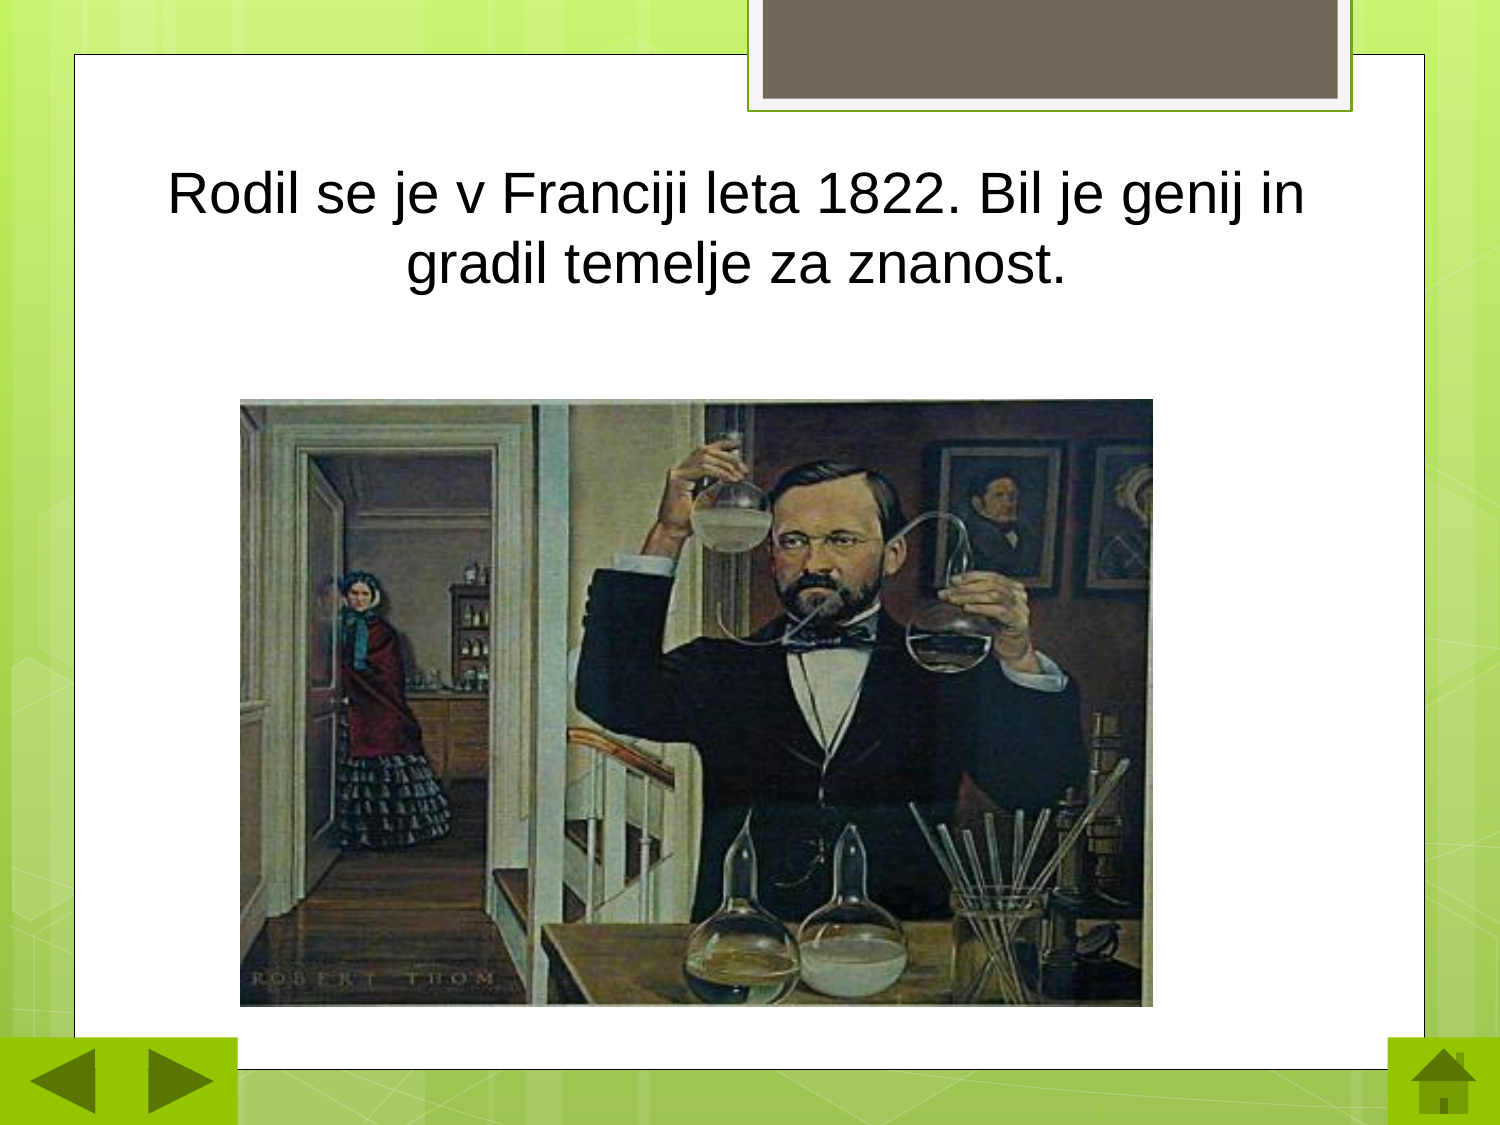

Rodil se je v Franciji leta 1822. Bil je genij in gradil temelje za znanost.